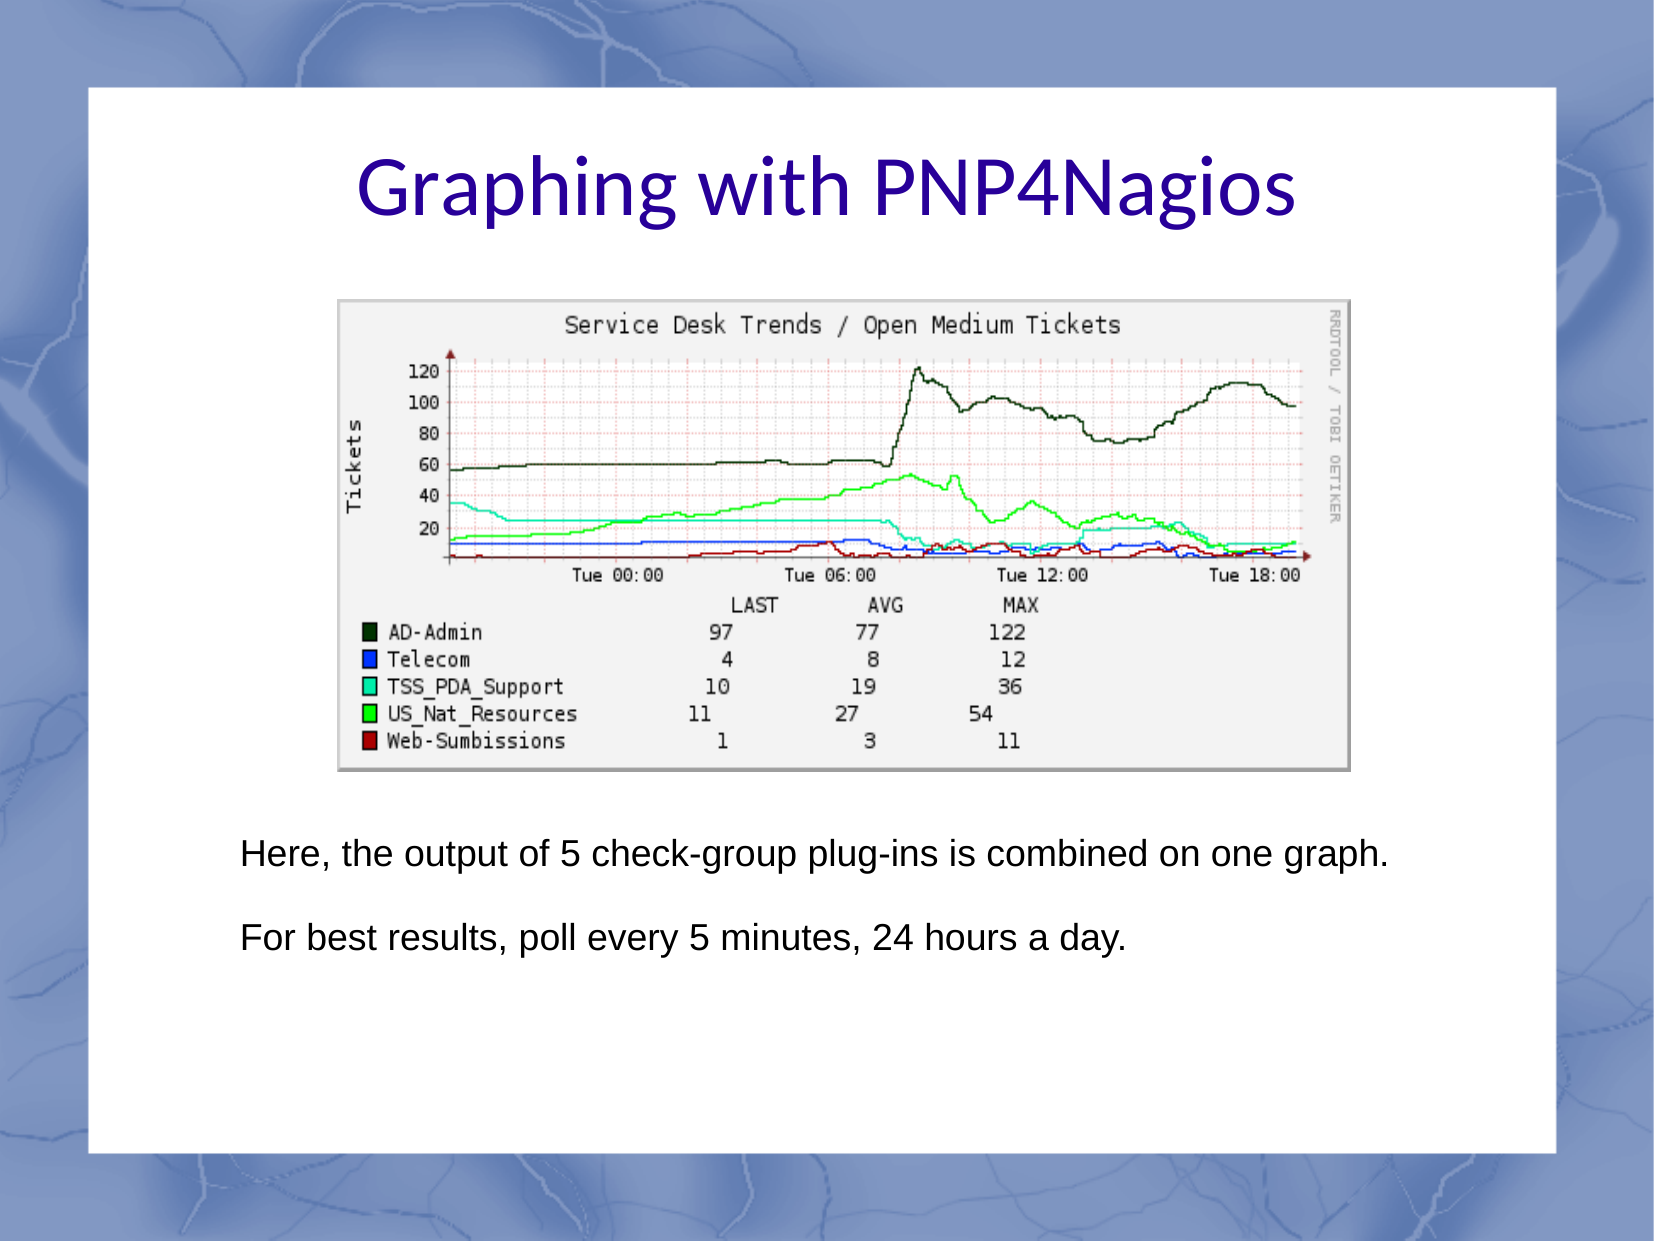

# Graphing with PNP4Nagios
Here, the output of 5 check-group plug-ins is combined on one graph.
For best results, poll every 5 minutes, 24 hours a day.